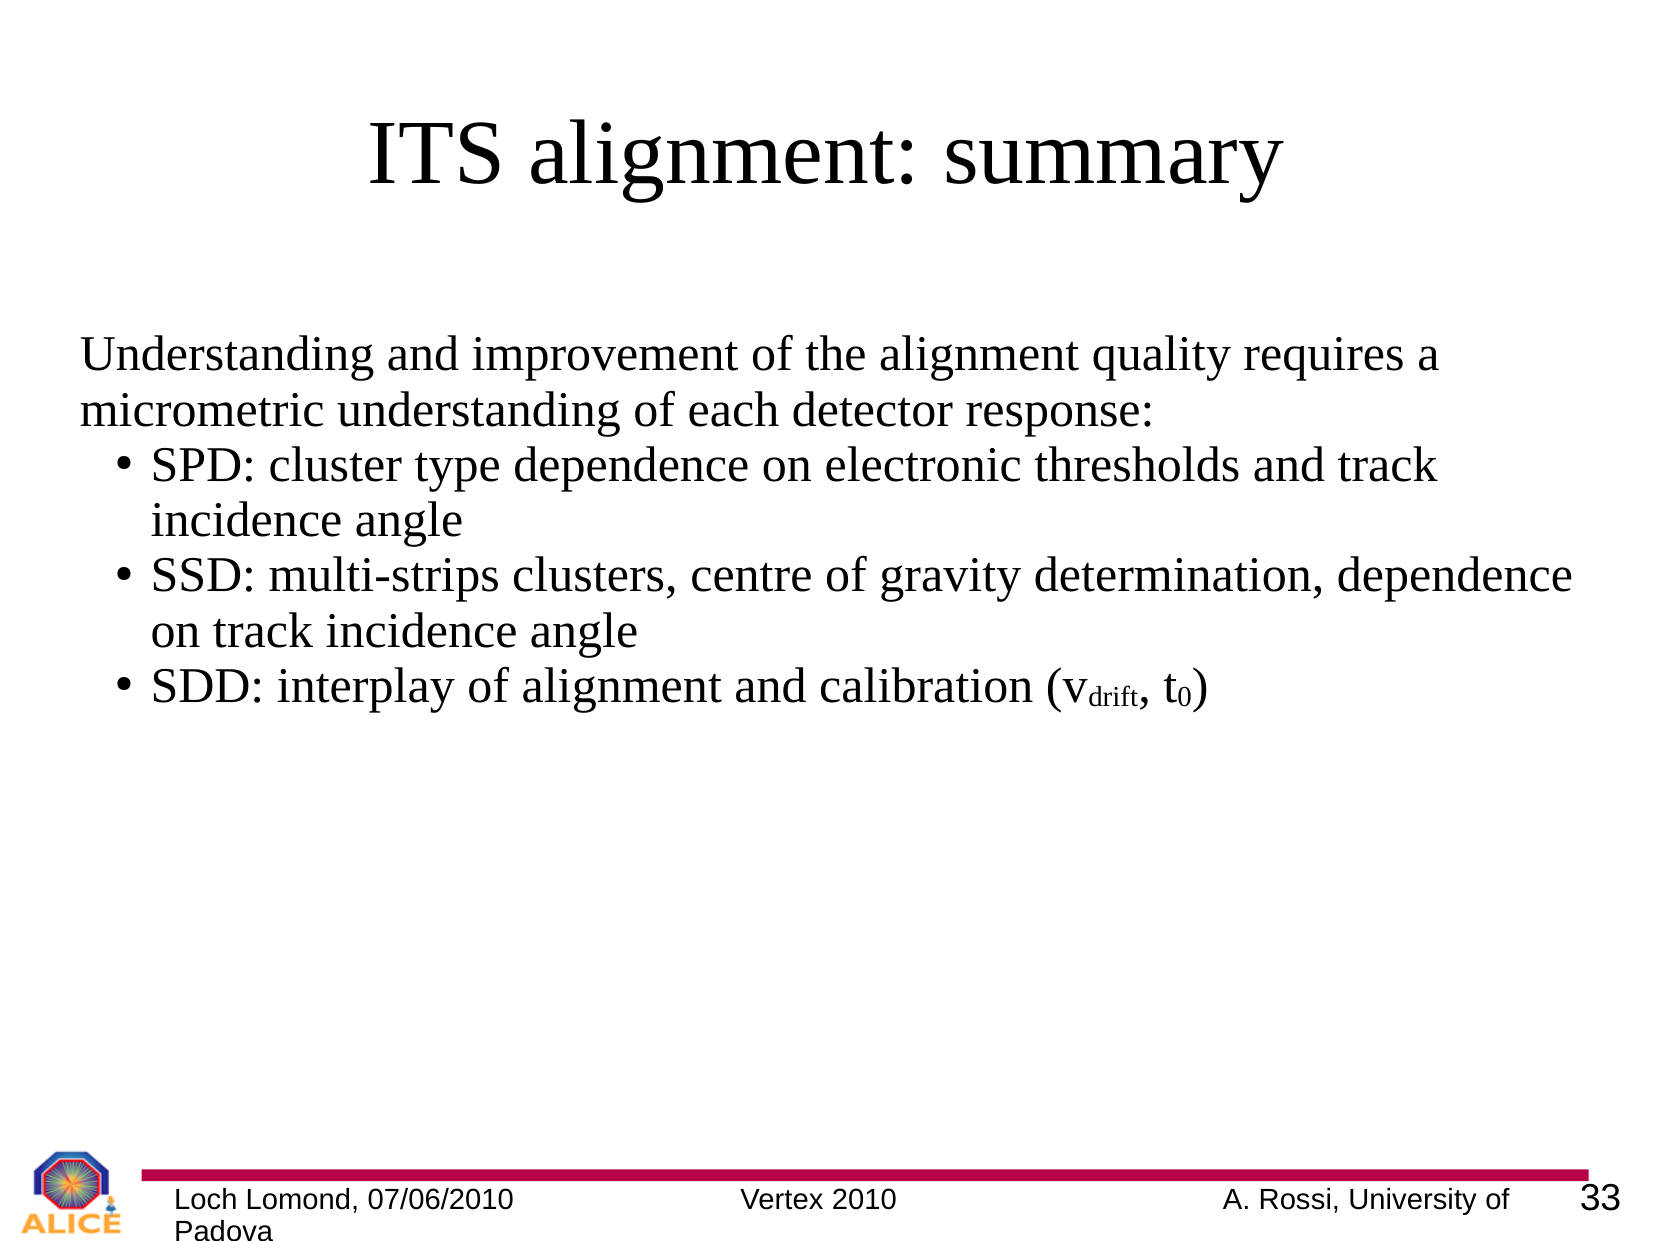

# ITS alignment: summary
Understanding and improvement of the alignment quality requires a micrometric understanding of each detector response:
SPD: cluster type dependence on electronic thresholds and track incidence angle
SSD: multi-strips clusters, centre of gravity determination, dependence on track incidence angle
SDD: interplay of alignment and calibration (vdrift, t0)
Loch Lomond, 07/06/2010 		 Vertex 2010 		 A. Rossi, University of Padova
33